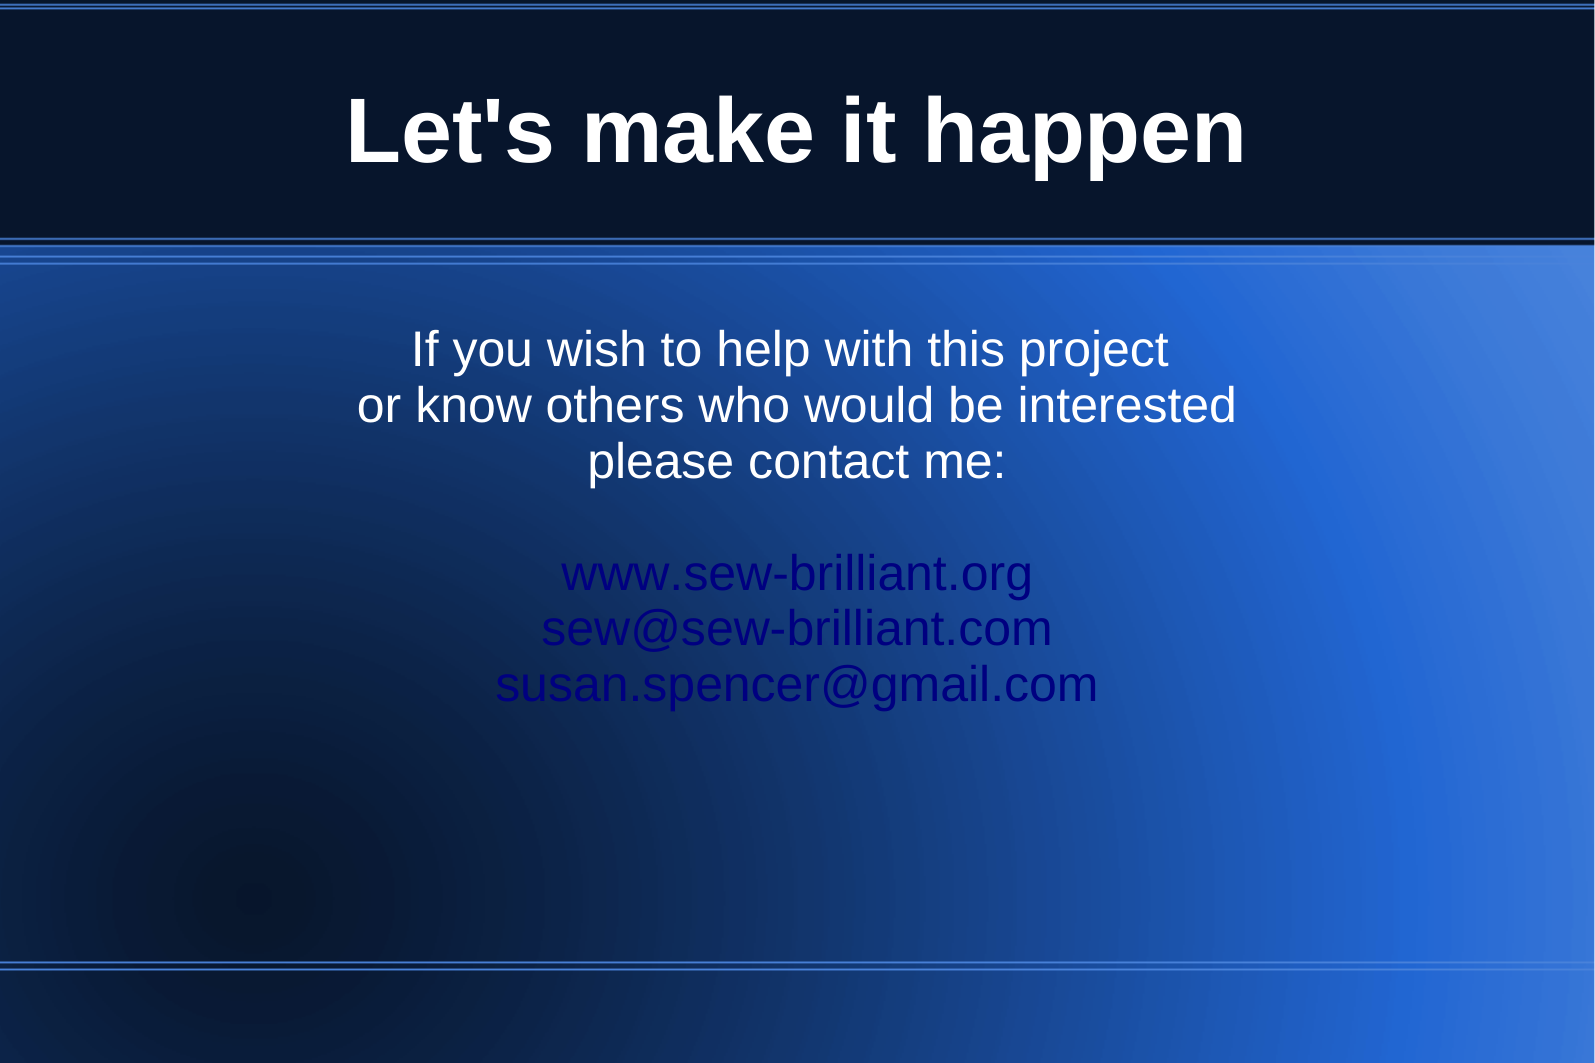

# Let's make it happen
If you wish to help with this project
or know others who would be interested
please contact me:
www.sew-brilliant.org
sew@sew-brilliant.com
susan.spencer@gmail.com